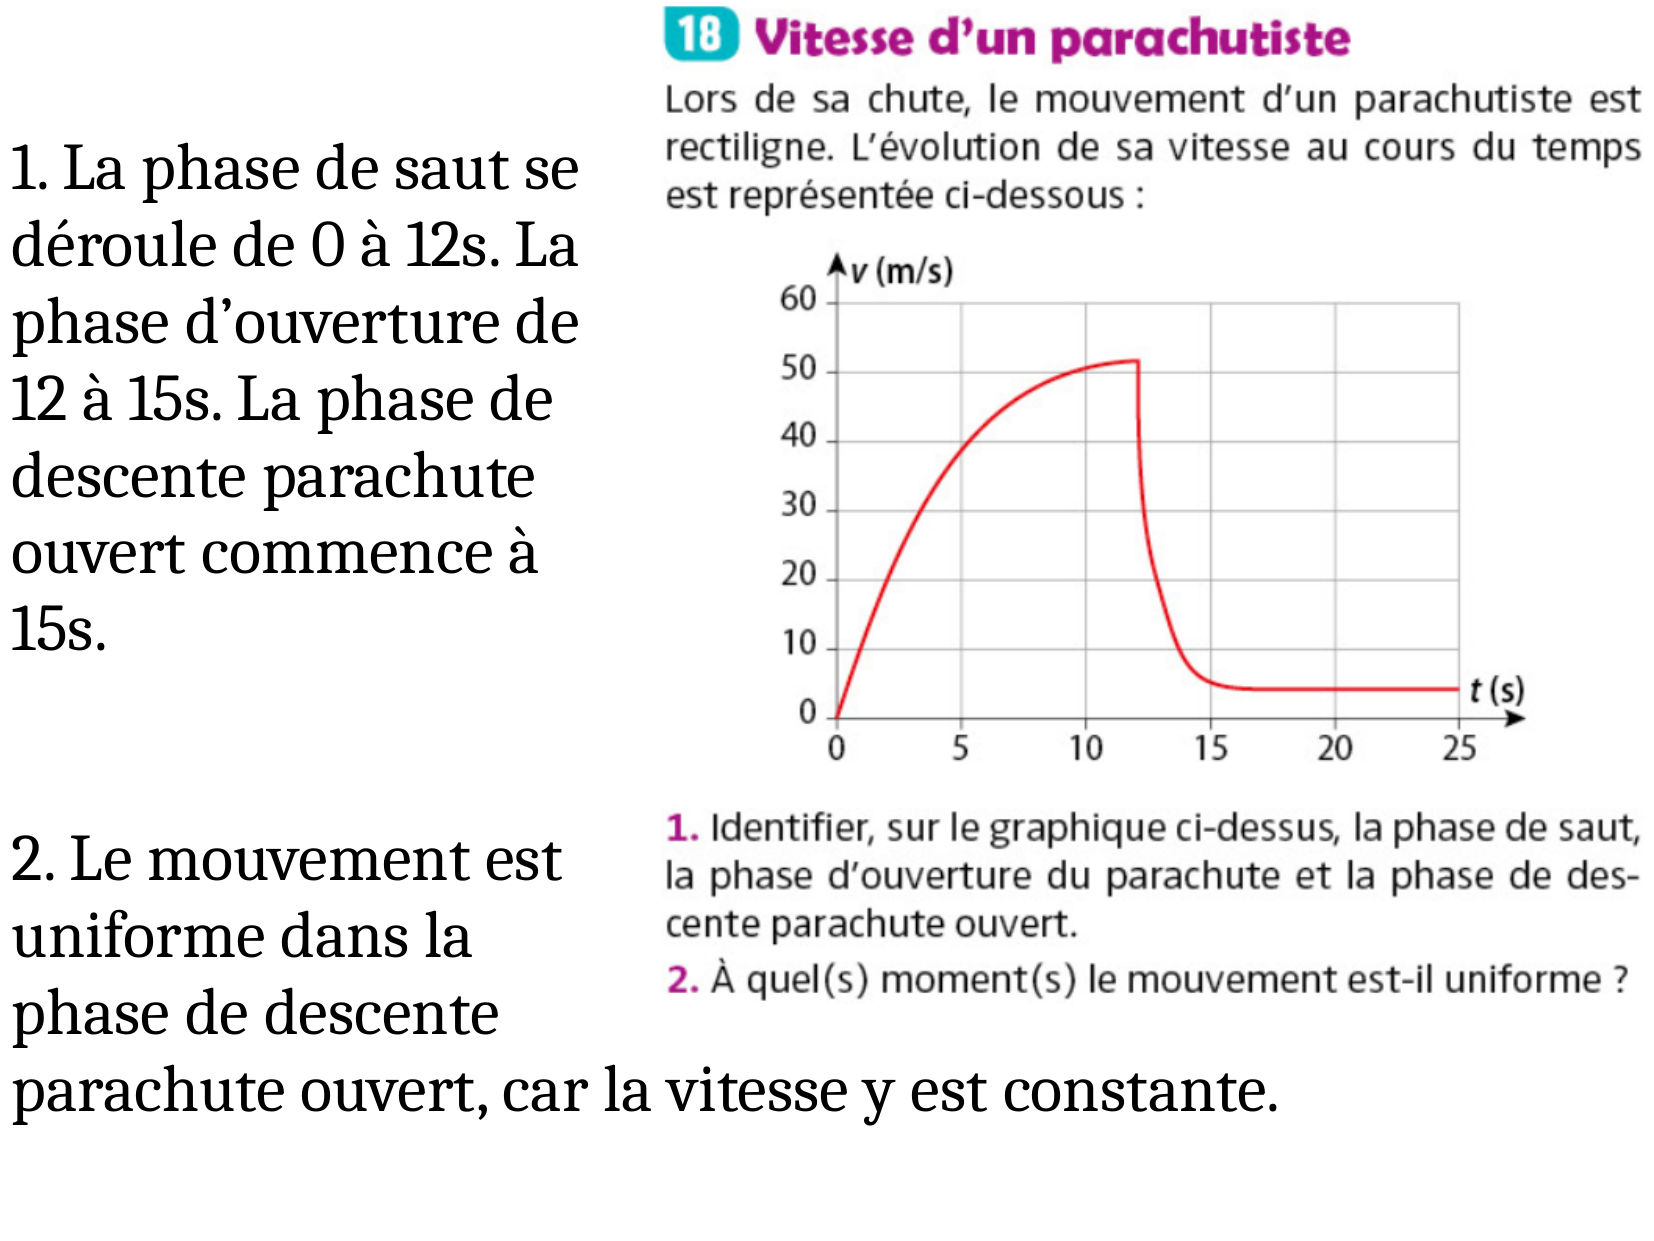

#
1. La phase de saut se
déroule de 0 à 12s. La
phase d’ouverture de
12 à 15s. La phase de
descente parachute
ouvert commence à
15s.
2. Le mouvement est
uniforme dans la
phase de descente
parachute ouvert, car la vitesse y est constante.